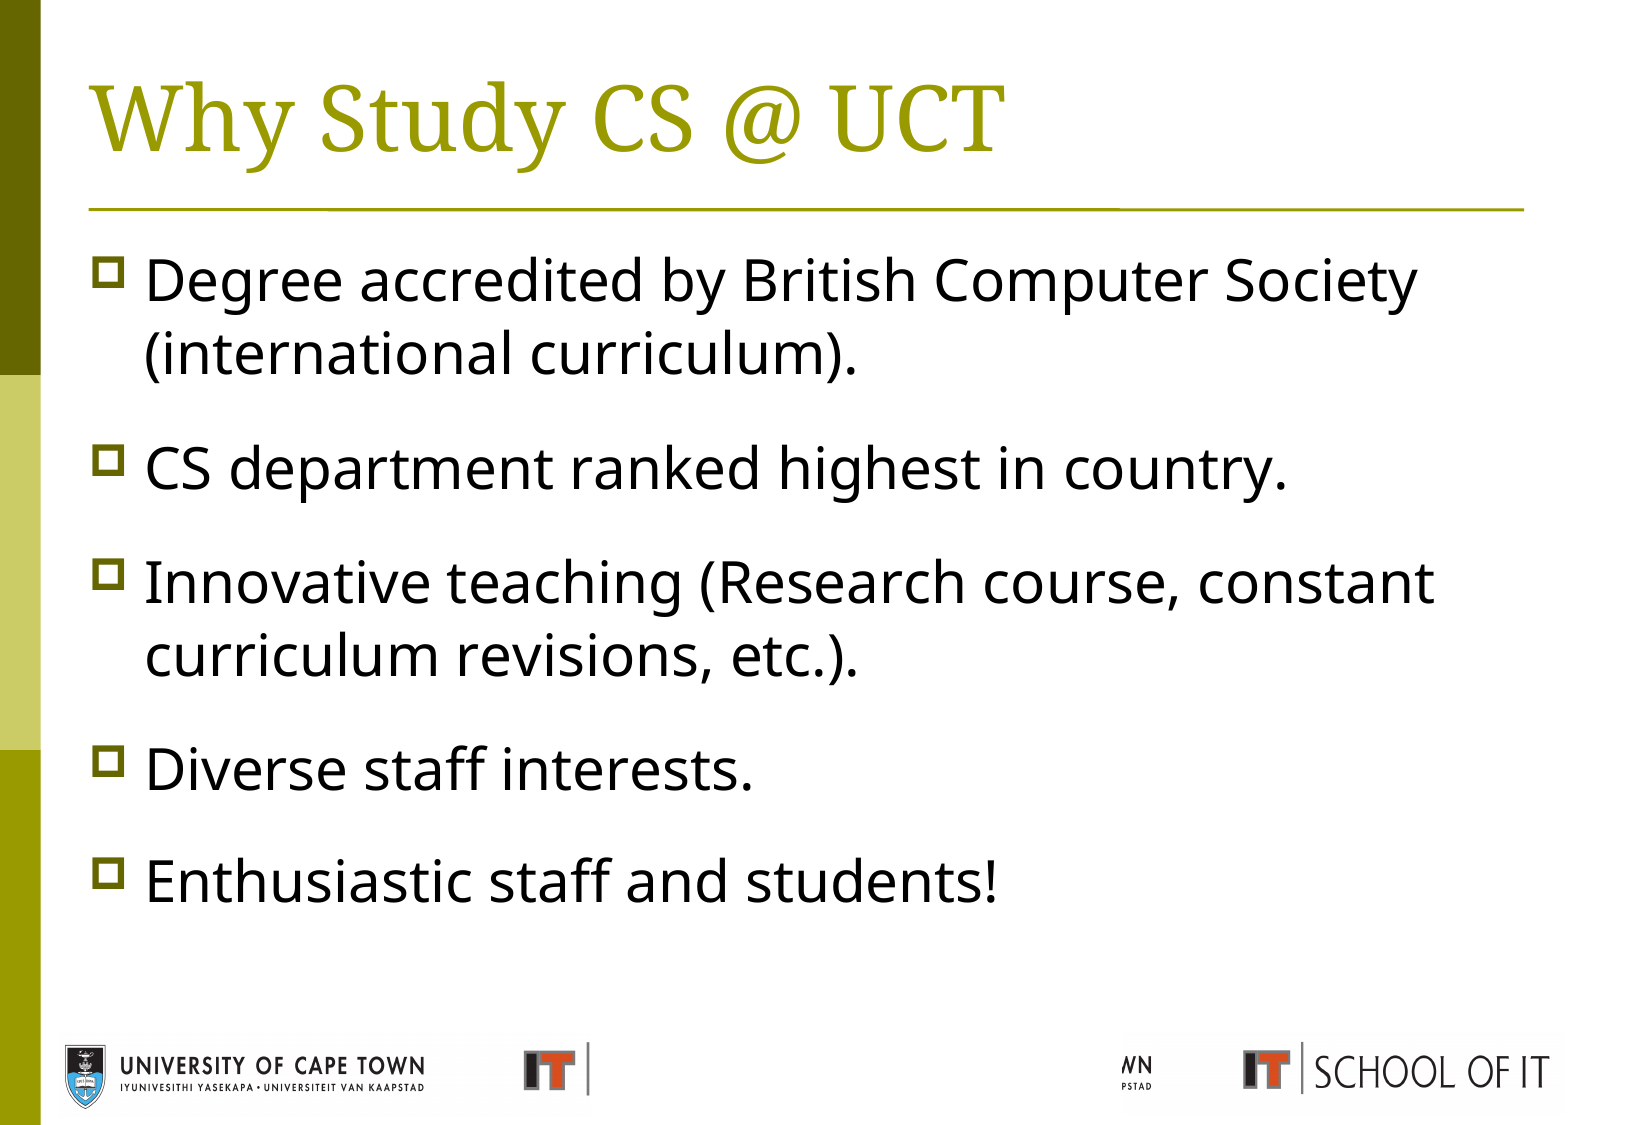

# Why Study CS @ UCT
Degree accredited by British Computer Society (international curriculum).
CS department ranked highest in country.
Innovative teaching (Research course, constant curriculum revisions, etc.).
Diverse staff interests.
Enthusiastic staff and students!